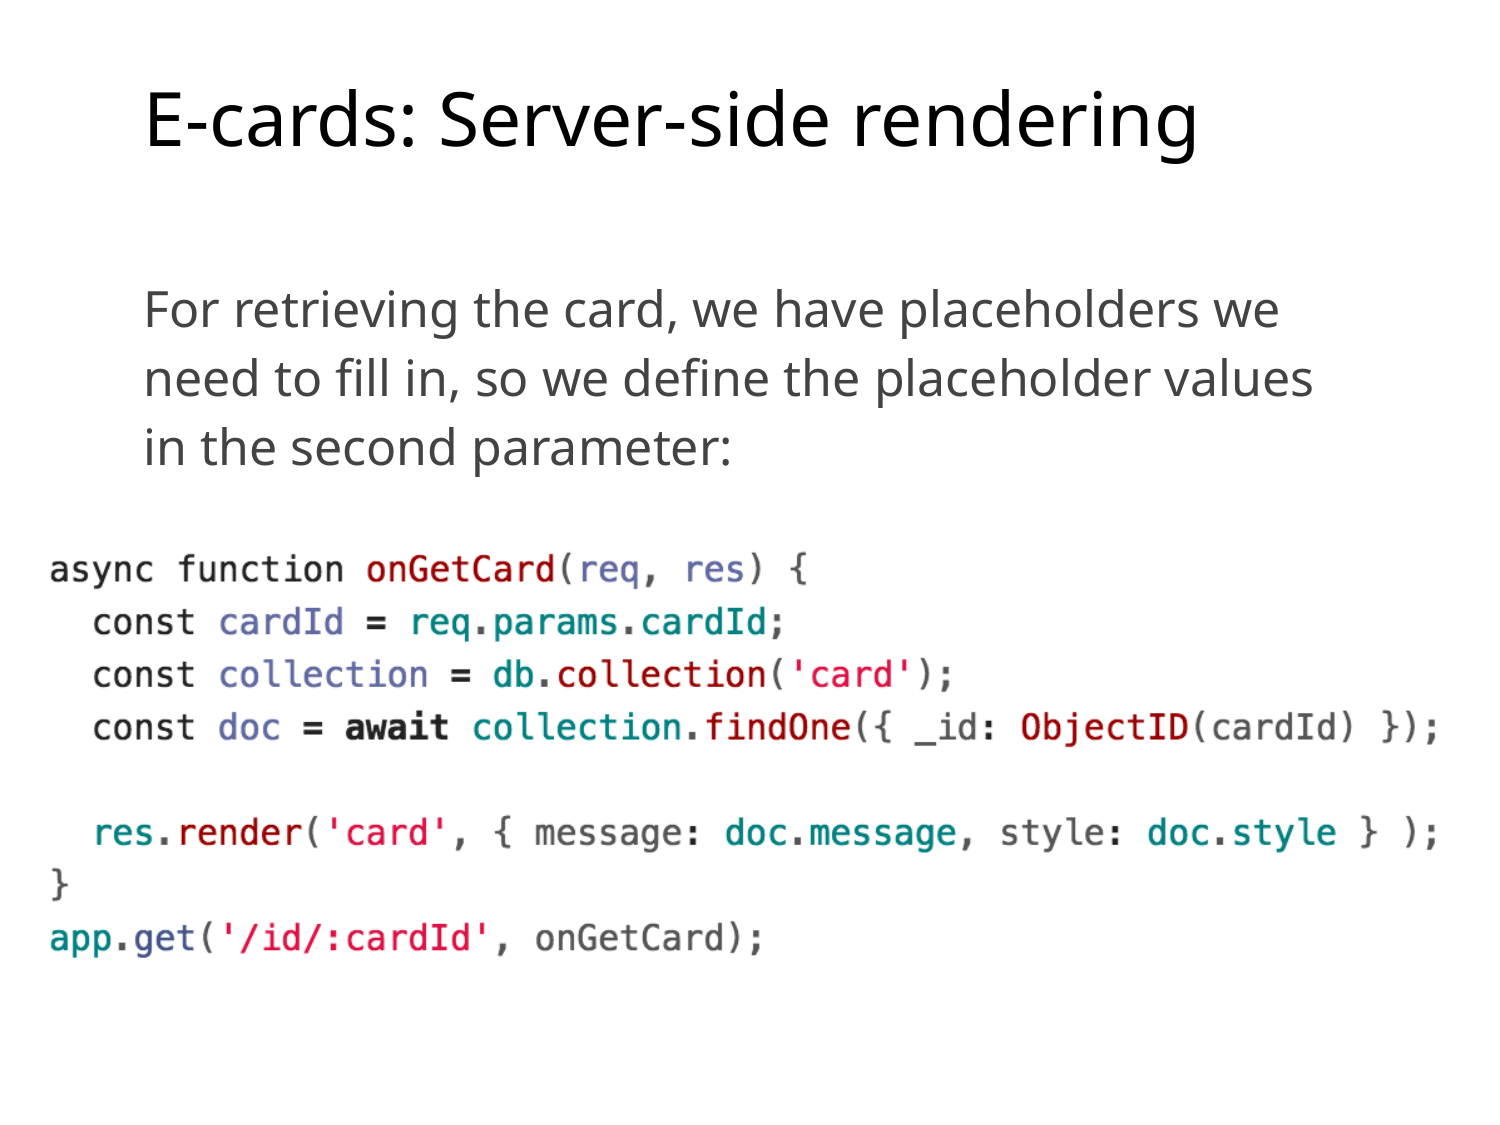

# E-cards: Server-side rendering
For retrieving the card, we have placeholders we need to fill in, so we define the placeholder values in the second parameter: